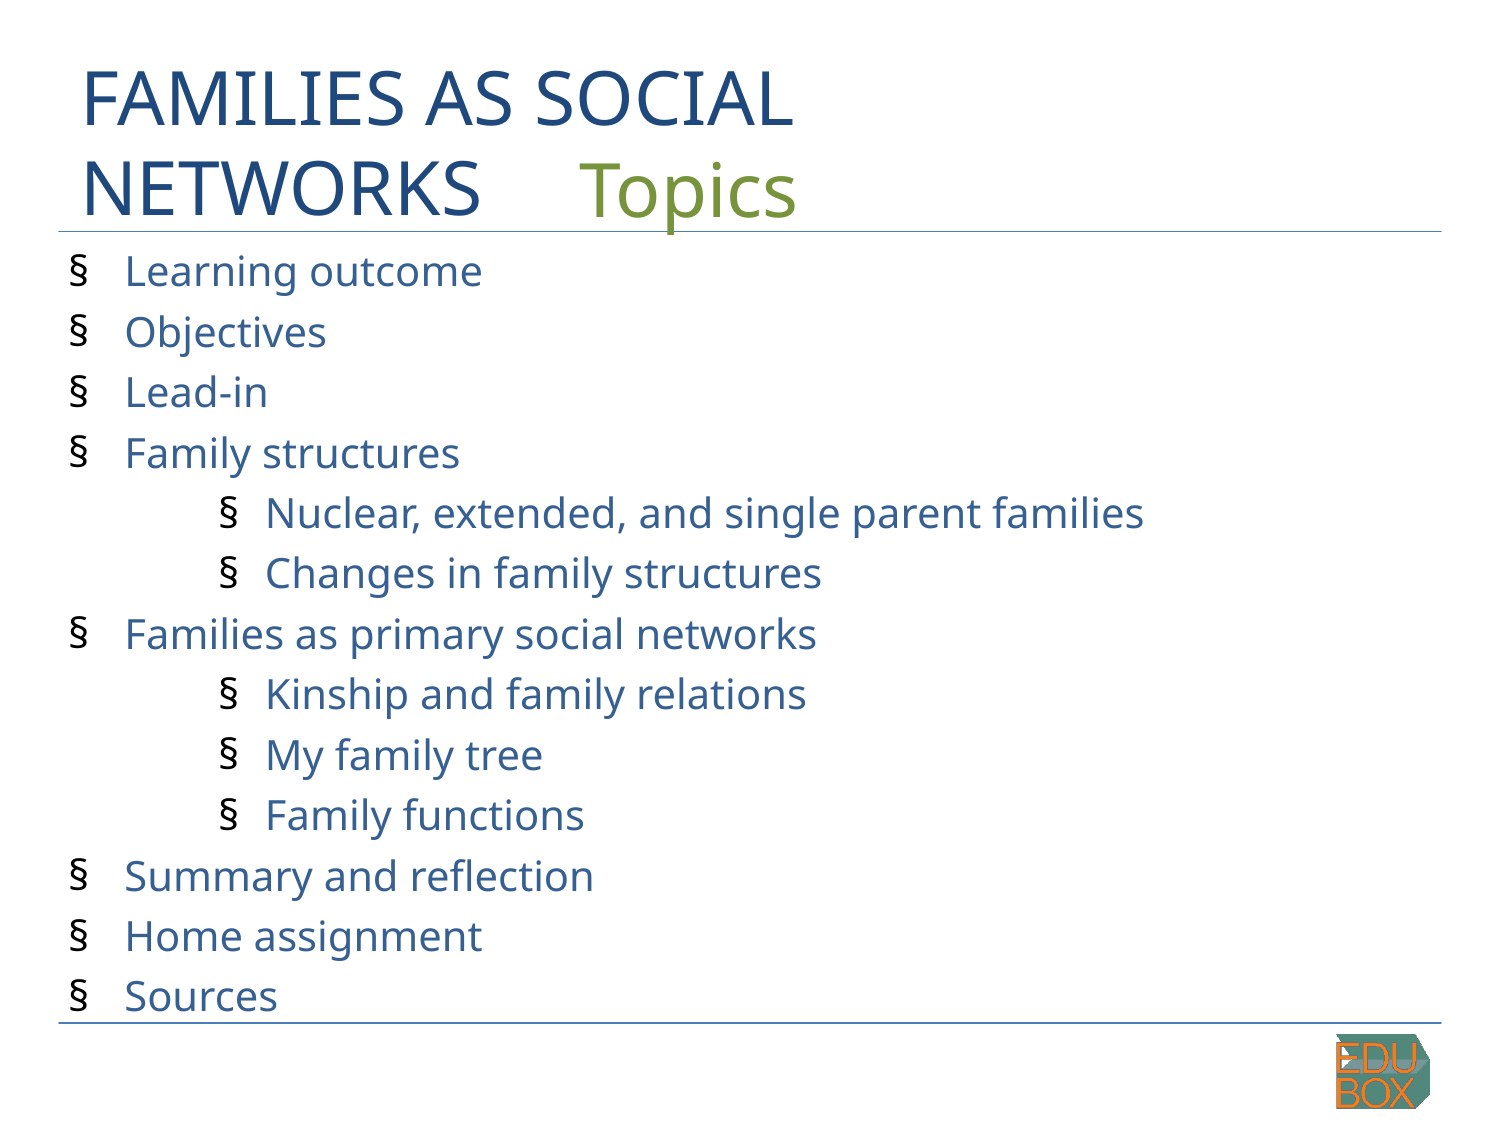

# FAMILIES AS SOCIAL NETWORKS
Topics
Learning outcome
Objectives
Lead-in
Family structures
Nuclear, extended, and single parent families
Changes in family structures
Families as primary social networks
Kinship and family relations
My family tree
Family functions
Summary and reflection
Home assignment
Sources